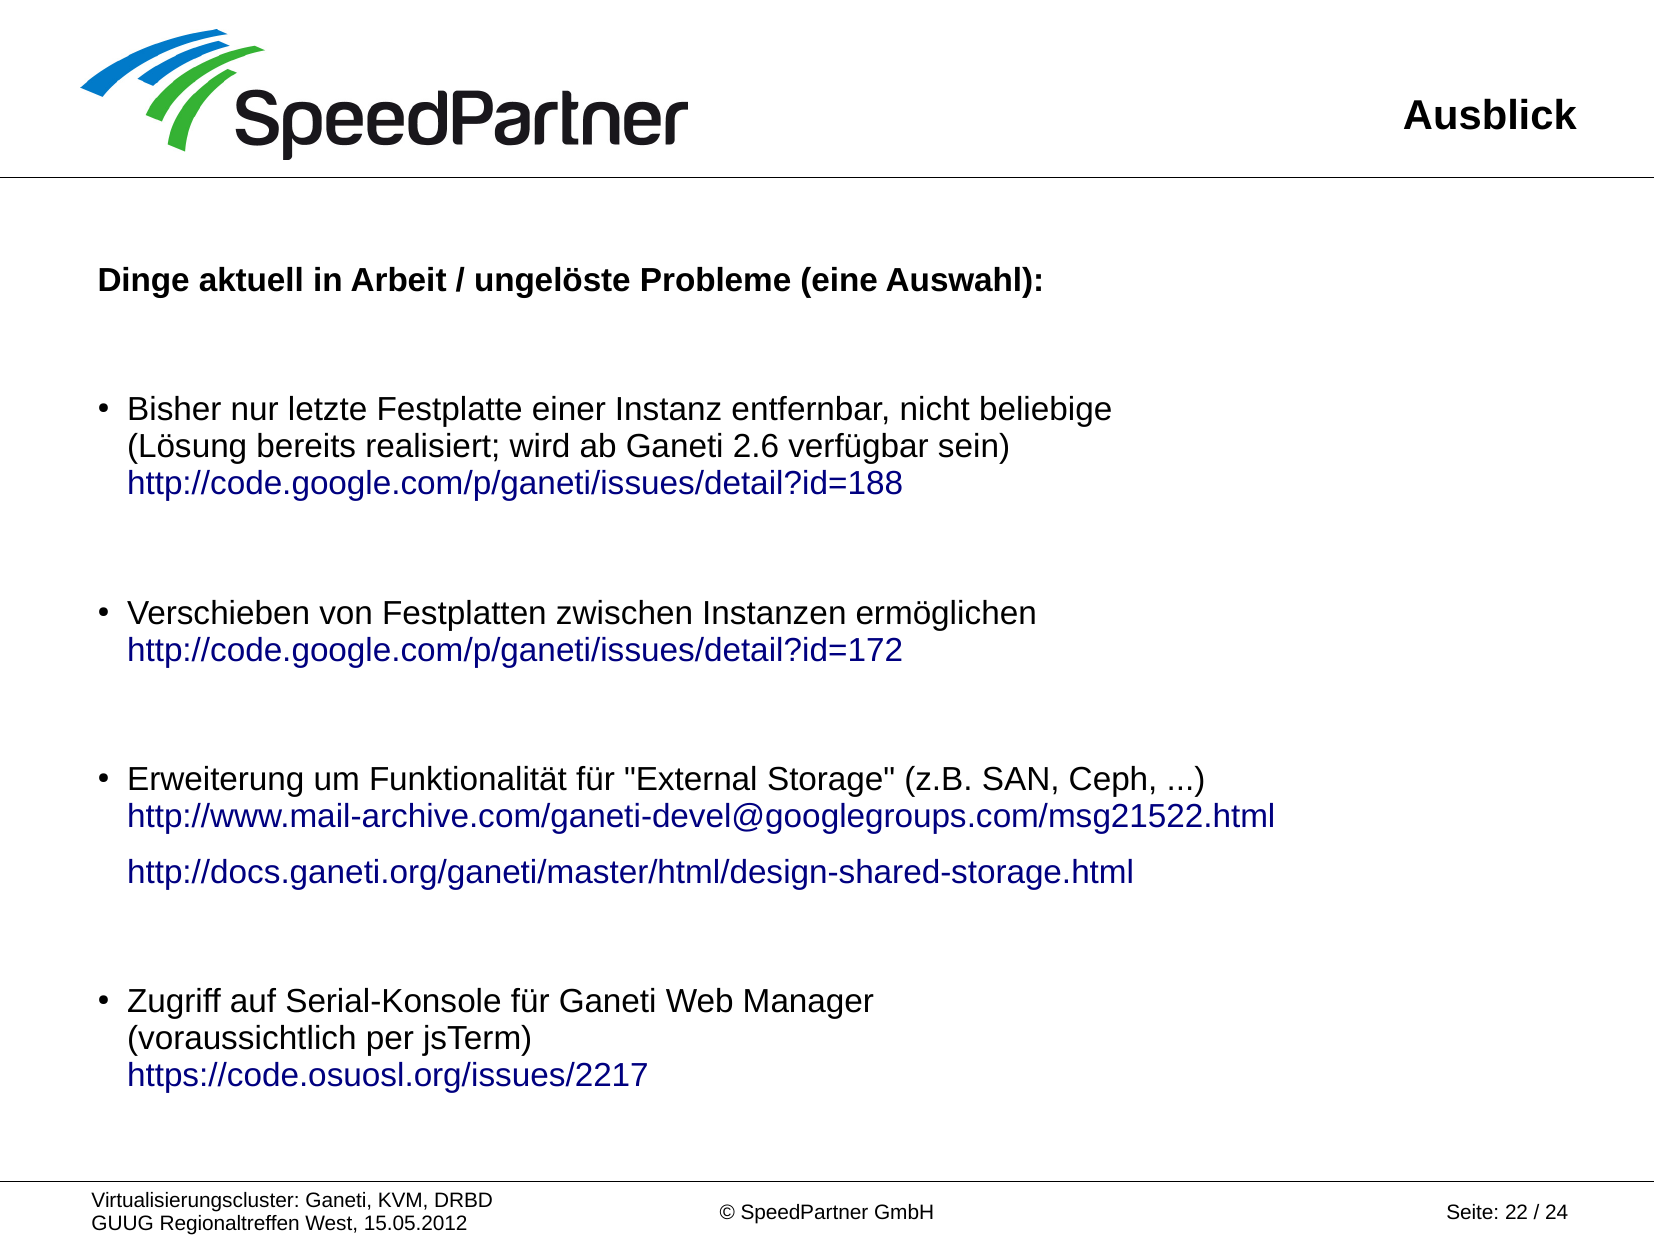

# Ausblick
Dinge aktuell in Arbeit / ungelöste Probleme (eine Auswahl):
Bisher nur letzte Festplatte einer Instanz entfernbar, nicht beliebige
(Lösung bereits realisiert; wird ab Ganeti 2.6 verfügbar sein)
http://code.google.com/p/ganeti/issues/detail?id=188
Verschieben von Festplatten zwischen Instanzen ermöglichen
http://code.google.com/p/ganeti/issues/detail?id=172
Erweiterung um Funktionalität für "External Storage" (z.B. SAN, Ceph, ...)
http://www.mail-archive.com/ganeti-devel@googlegroups.com/msg21522.html
http://docs.ganeti.org/ganeti/master/html/design-shared-storage.html
Zugriff auf Serial-Konsole für Ganeti Web Manager
(voraussichtlich per jsTerm)
https://code.osuosl.org/issues/2217